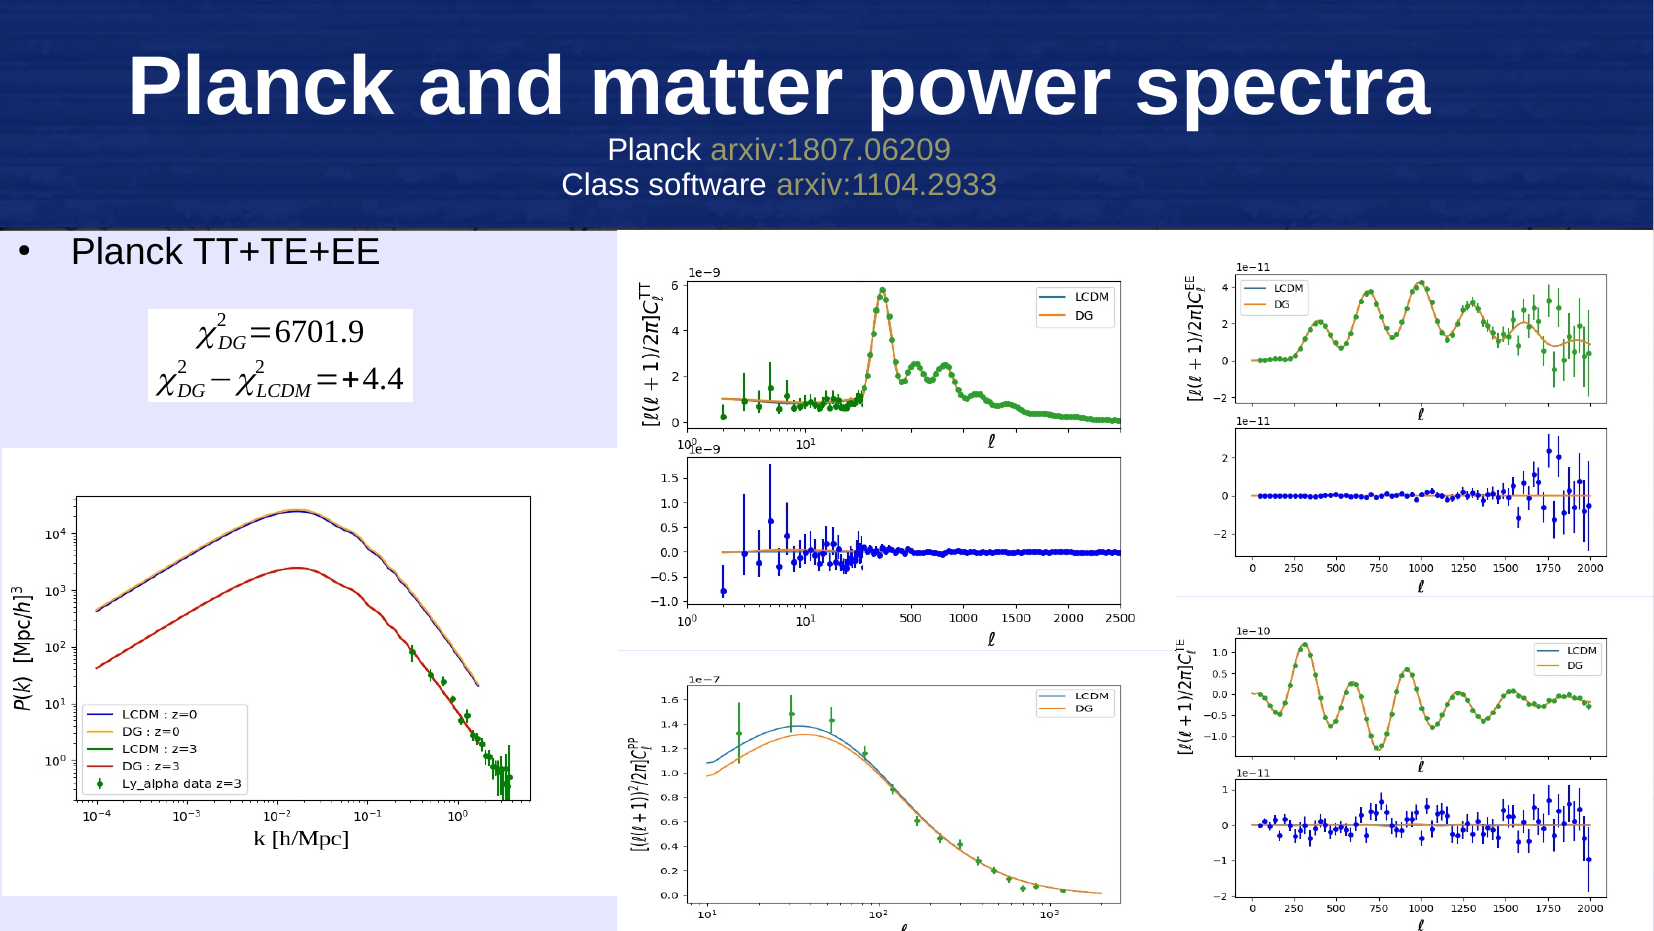

# Planck and matter power spectra Planck arxiv:1807.06209 Class software arxiv:1104.2933
Planck TT+TE+EE